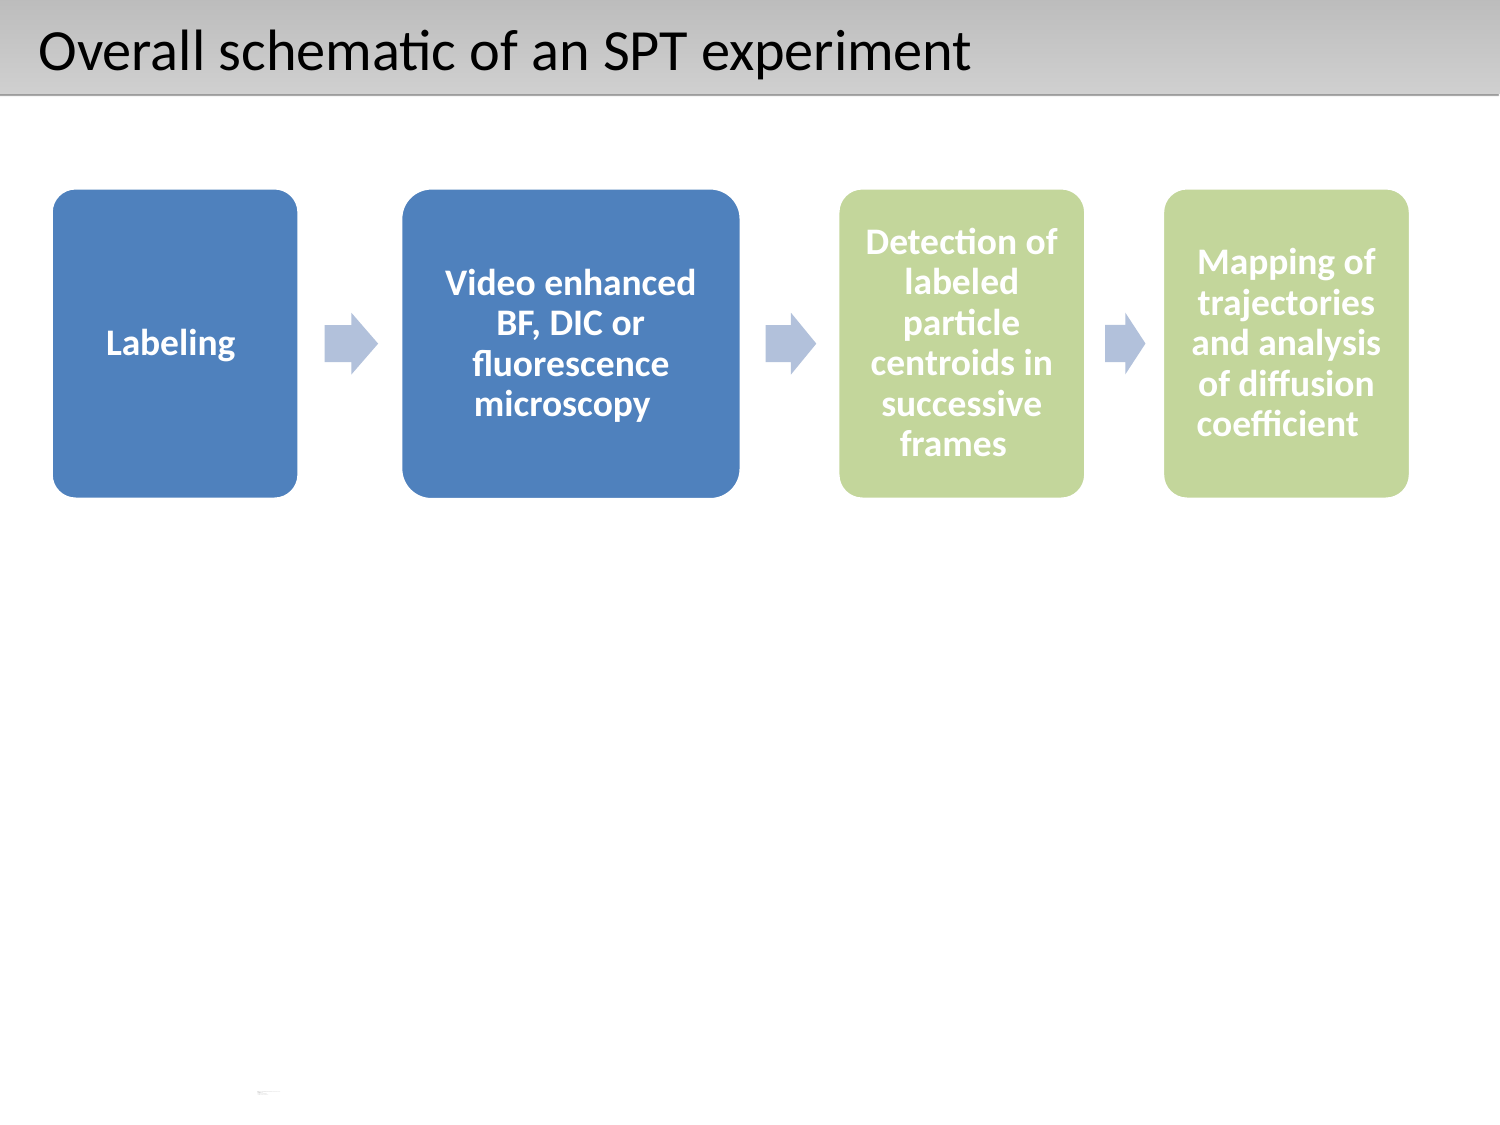

# Overall schematic of an SPT experiment
Labeling
Video enhanced BF, DIC or fluorescence microscopy
Detection of labeled particle centroids in successive frames
Mapping of trajectories and analysis of diffusion coefficient
SPT is being used increasingly in living cells in which particle diffusion is often complex because of the presence of barriers such as
lipid rafts
intermolecular interactions
molecular crowding
heterogeneity in membrane physical properties
as combinations of obstacles such as barriers and rafts